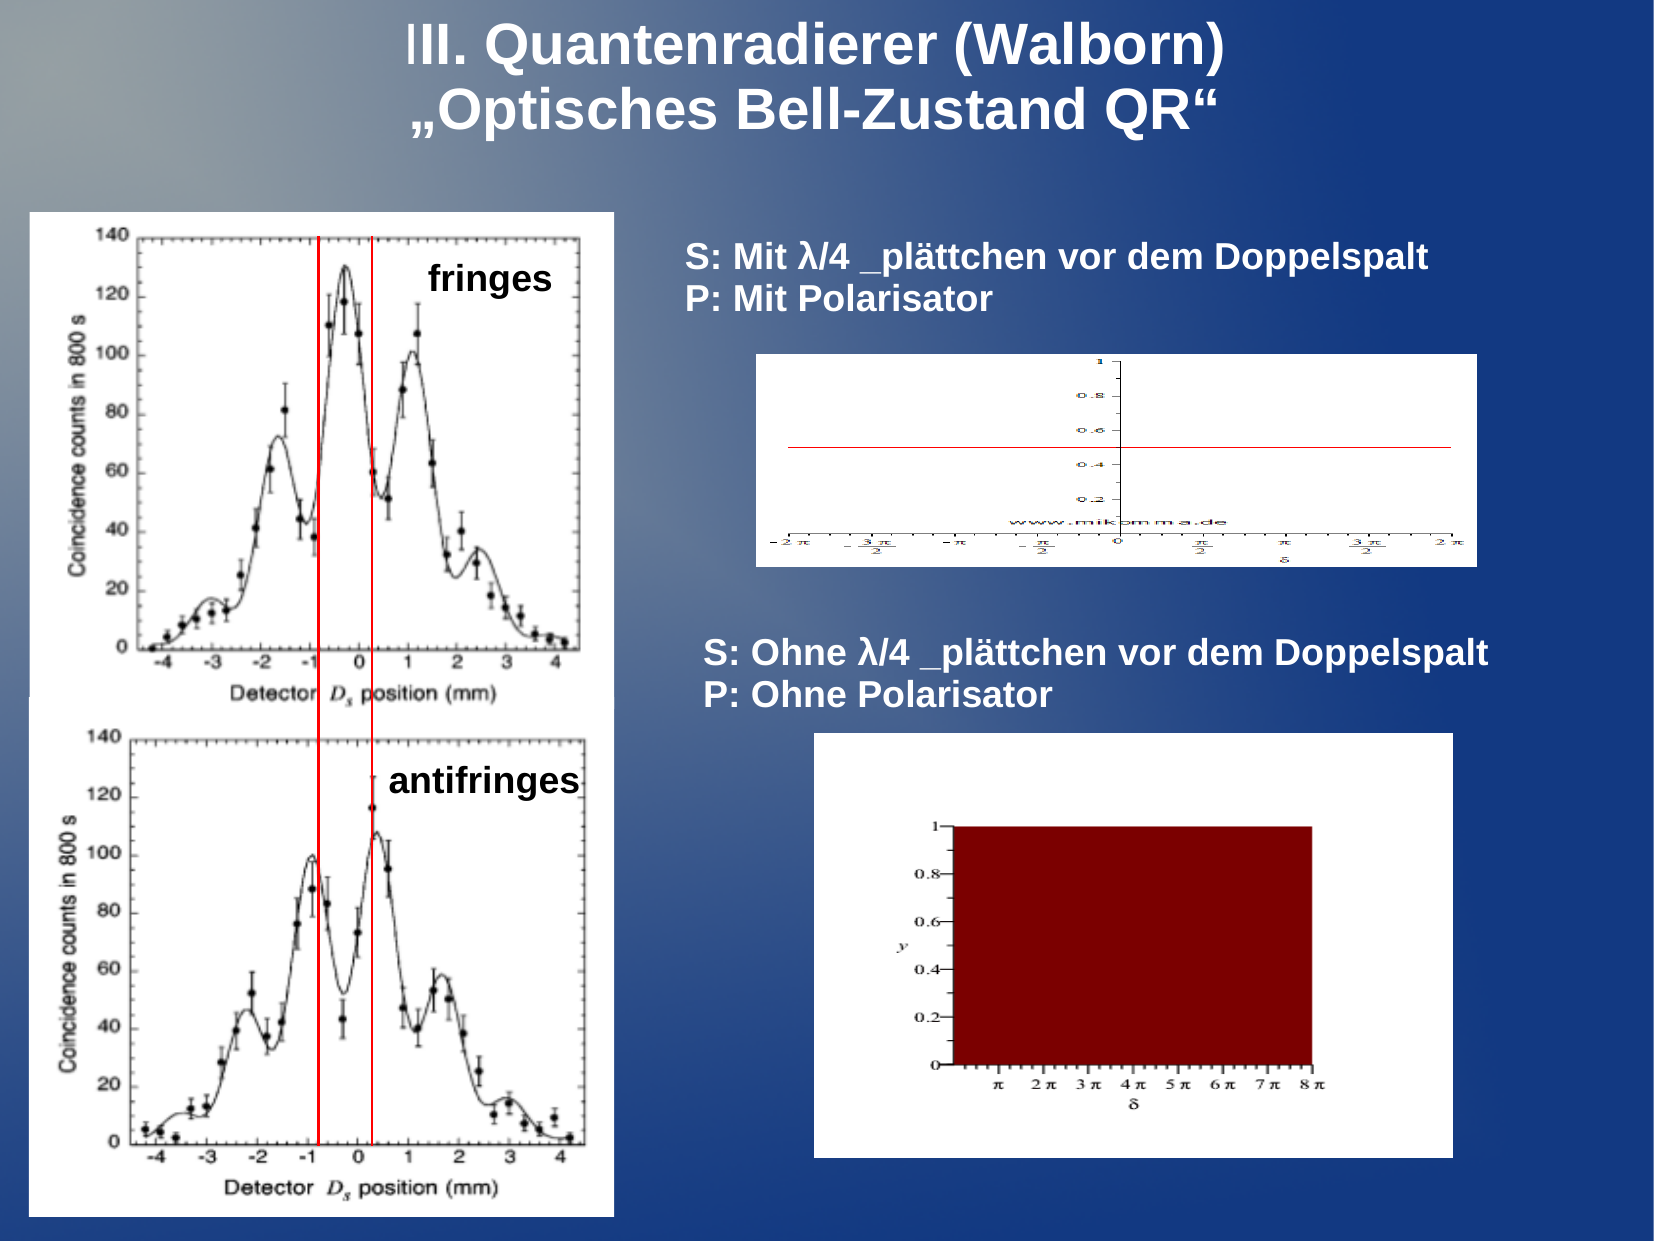

# III. Quantenradierer (Walborn) „Optisches Bell-Zustand QR“
S: Mit λ/4 _plättchen vor dem Doppelspalt
P: Mit Polarisator
fringes
S: Ohne λ/4 _plättchen vor dem Doppelspalt
P: Ohne Polarisator
antifringes